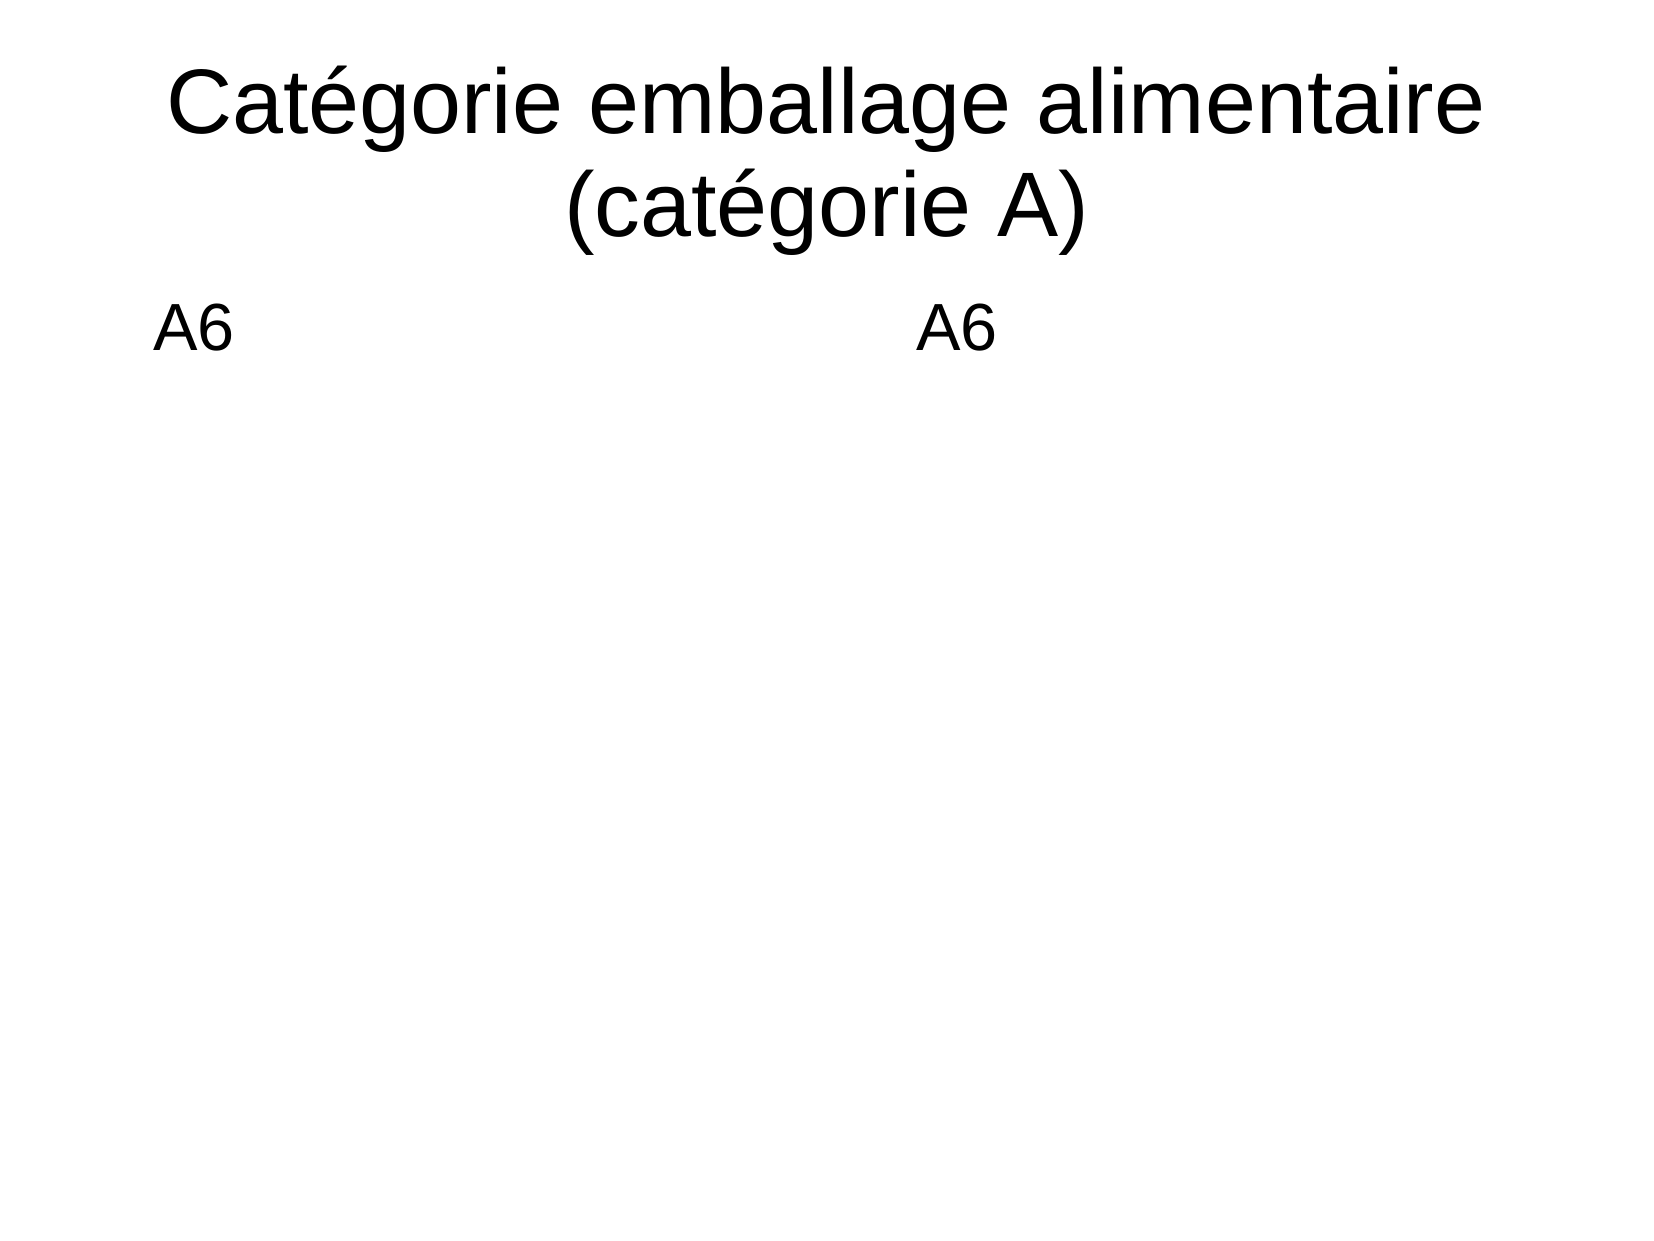

# Catégorie emballage alimentaire (catégorie A)
A6
A6